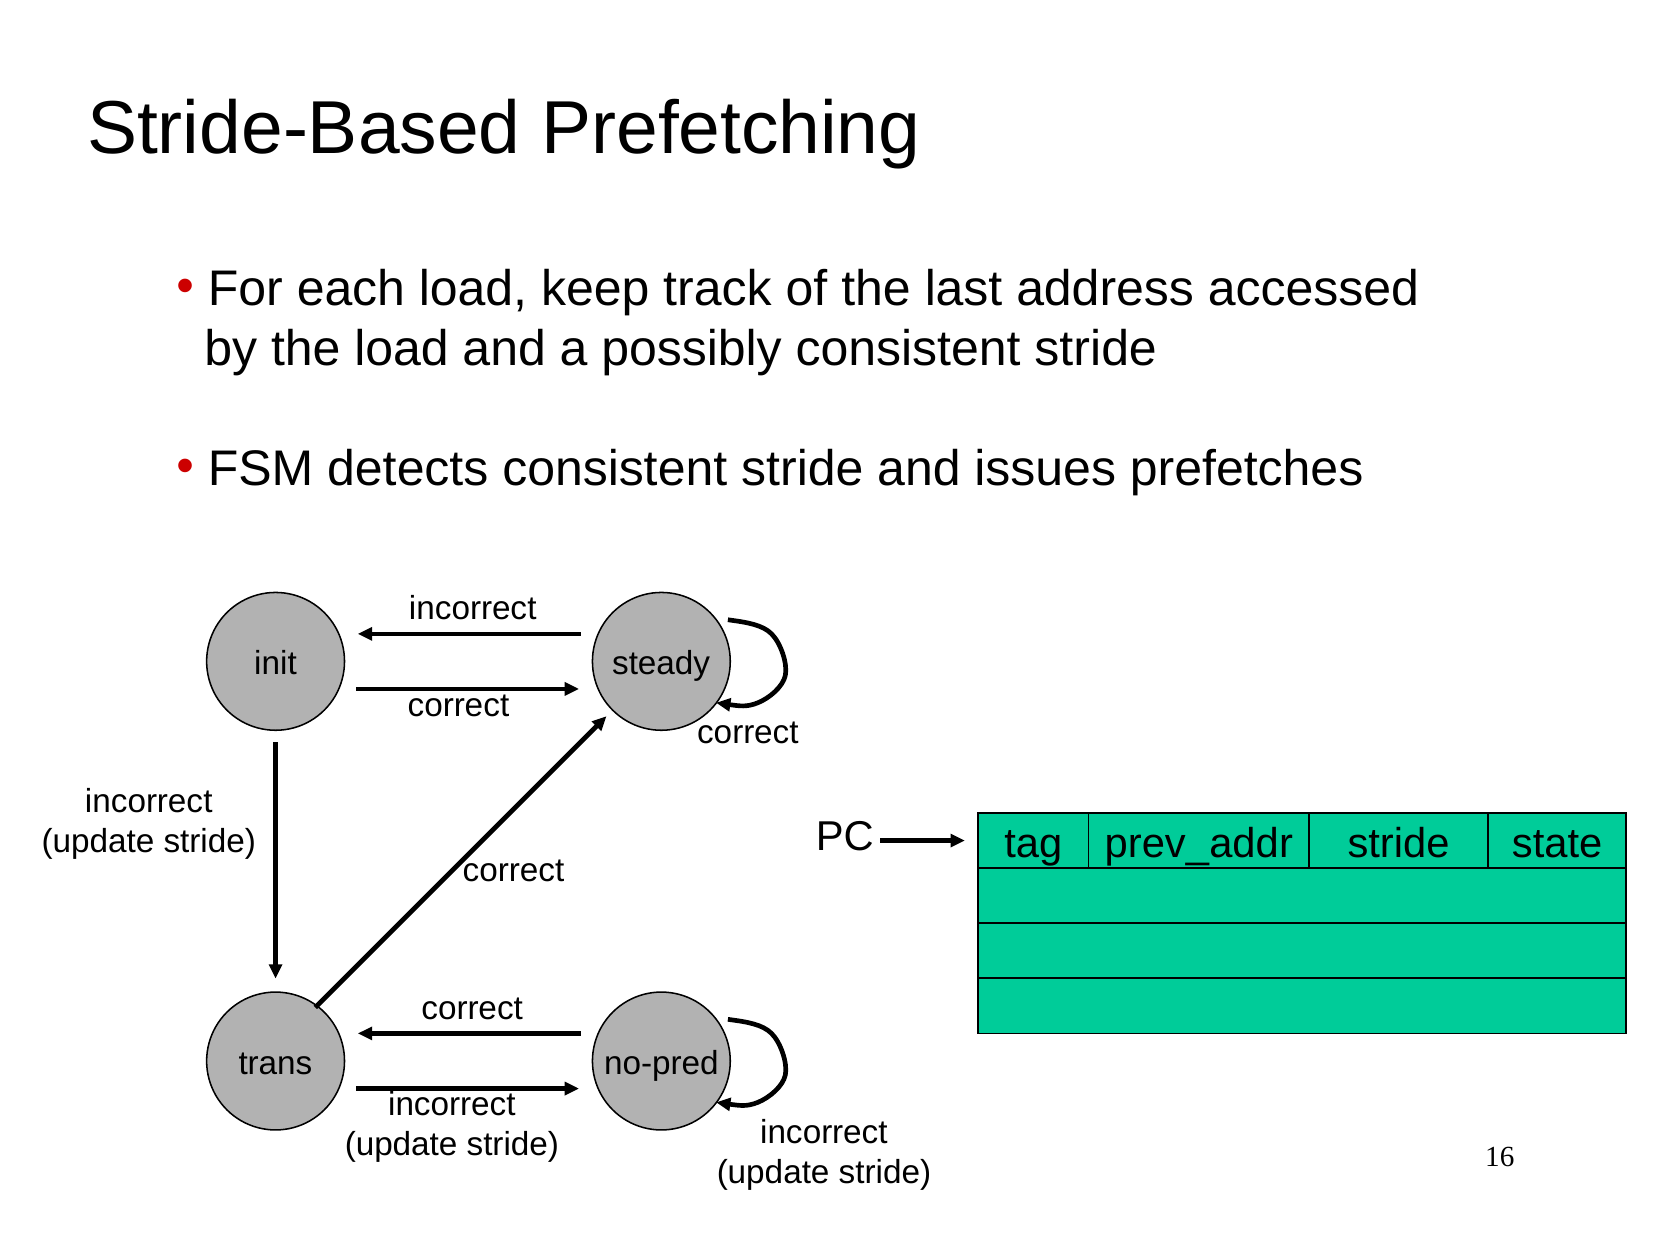

Stride-Based Prefetching
 For each load, keep track of the last address accessed
 by the load and a possibly consistent stride
 FSM detects consistent stride and issues prefetches
incorrect
init
steady
correct
correct
incorrect
(update stride)
PC
tag
prev_addr
stride
state
correct
correct
trans
no-pred
incorrect
(update stride)
incorrect
(update stride)